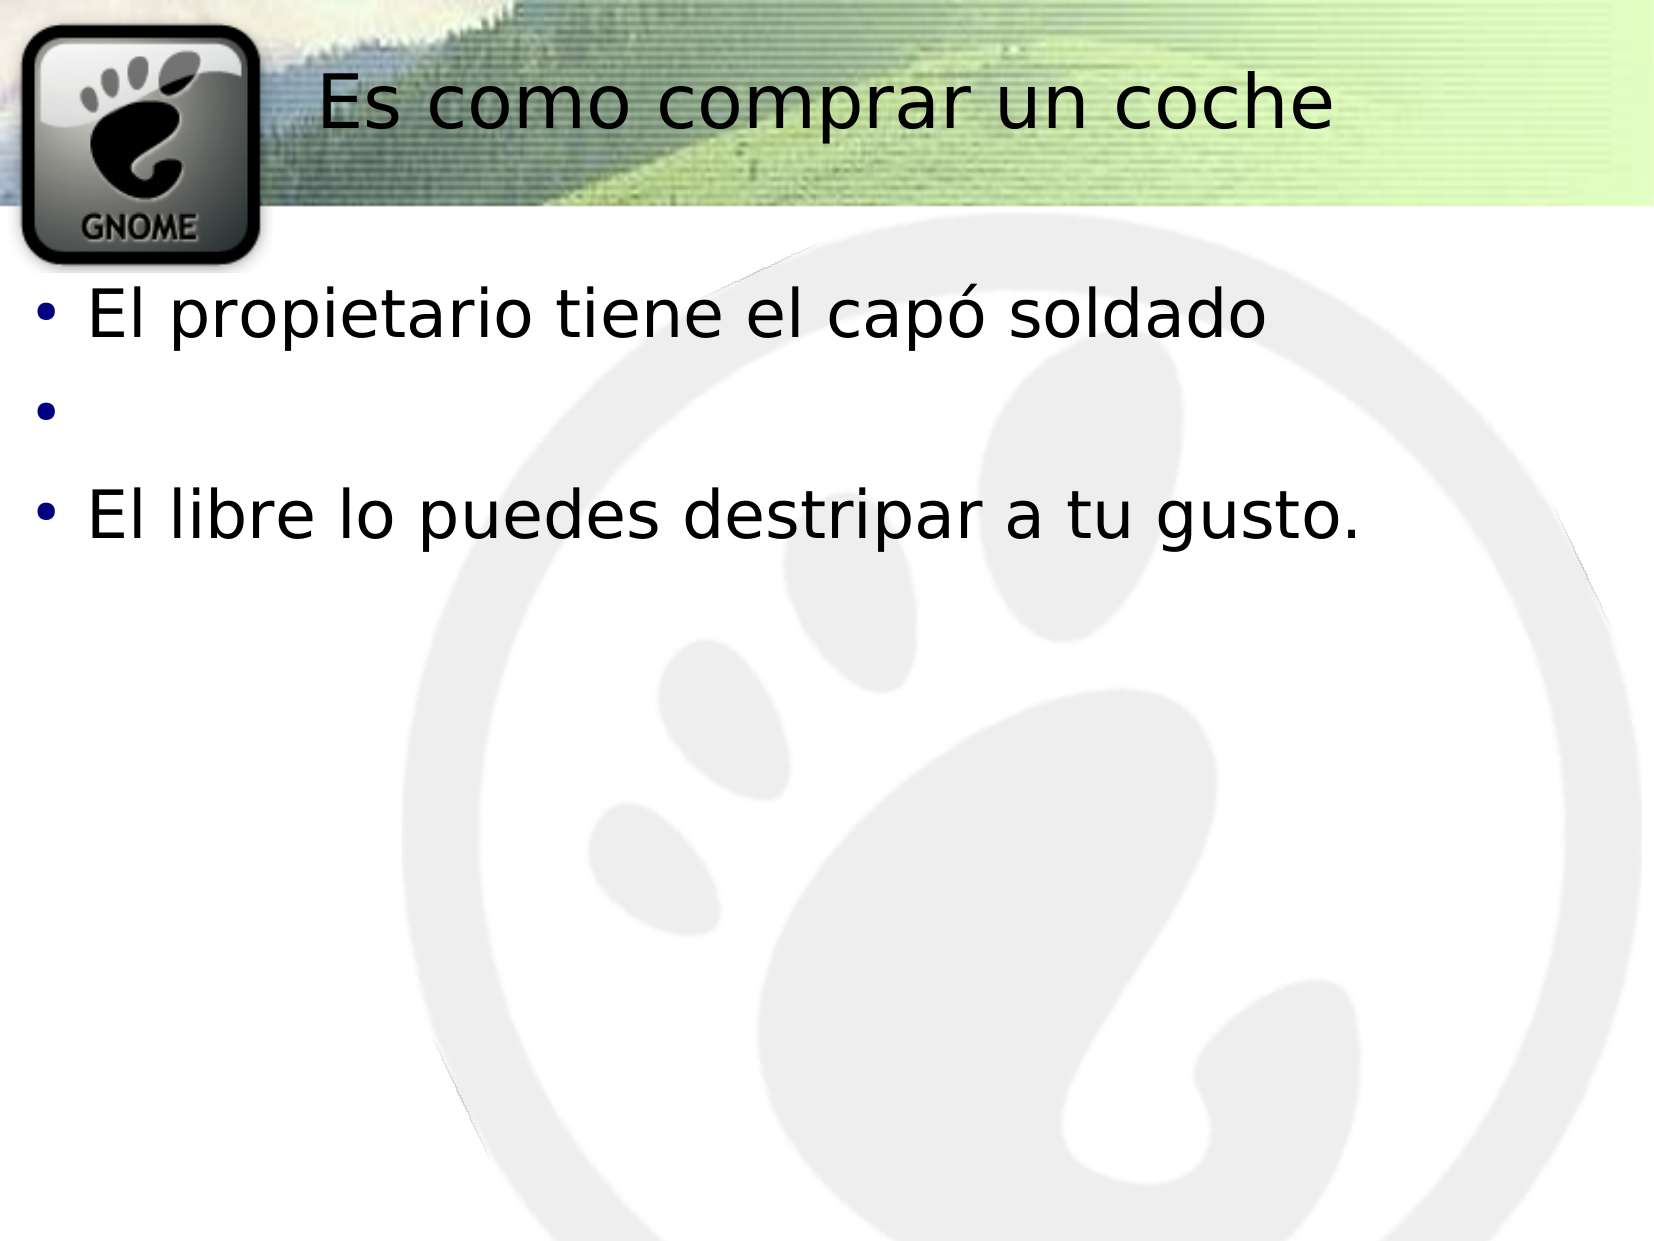

# Es como comprar un coche
El propietario tiene el capó soldado
El libre lo puedes destripar a tu gusto.